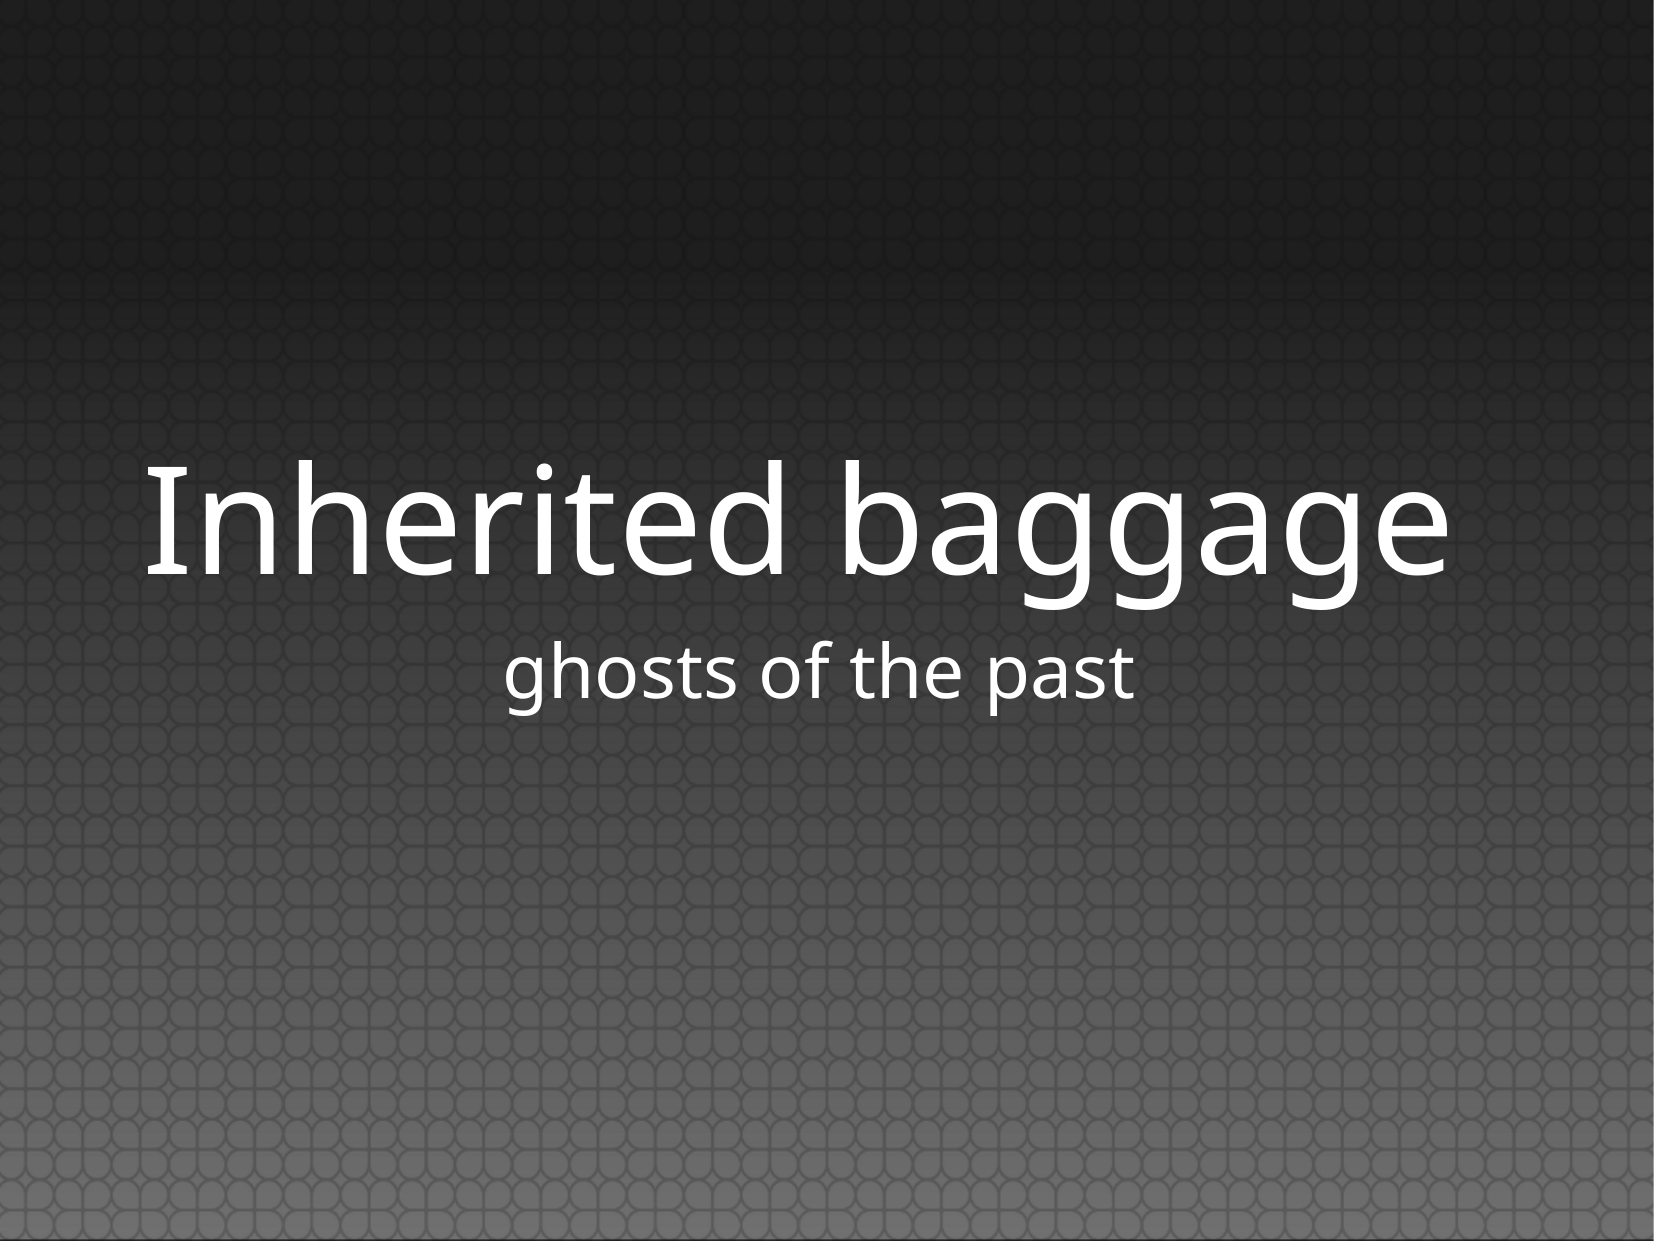

# Inherited baggage ghosts of the past